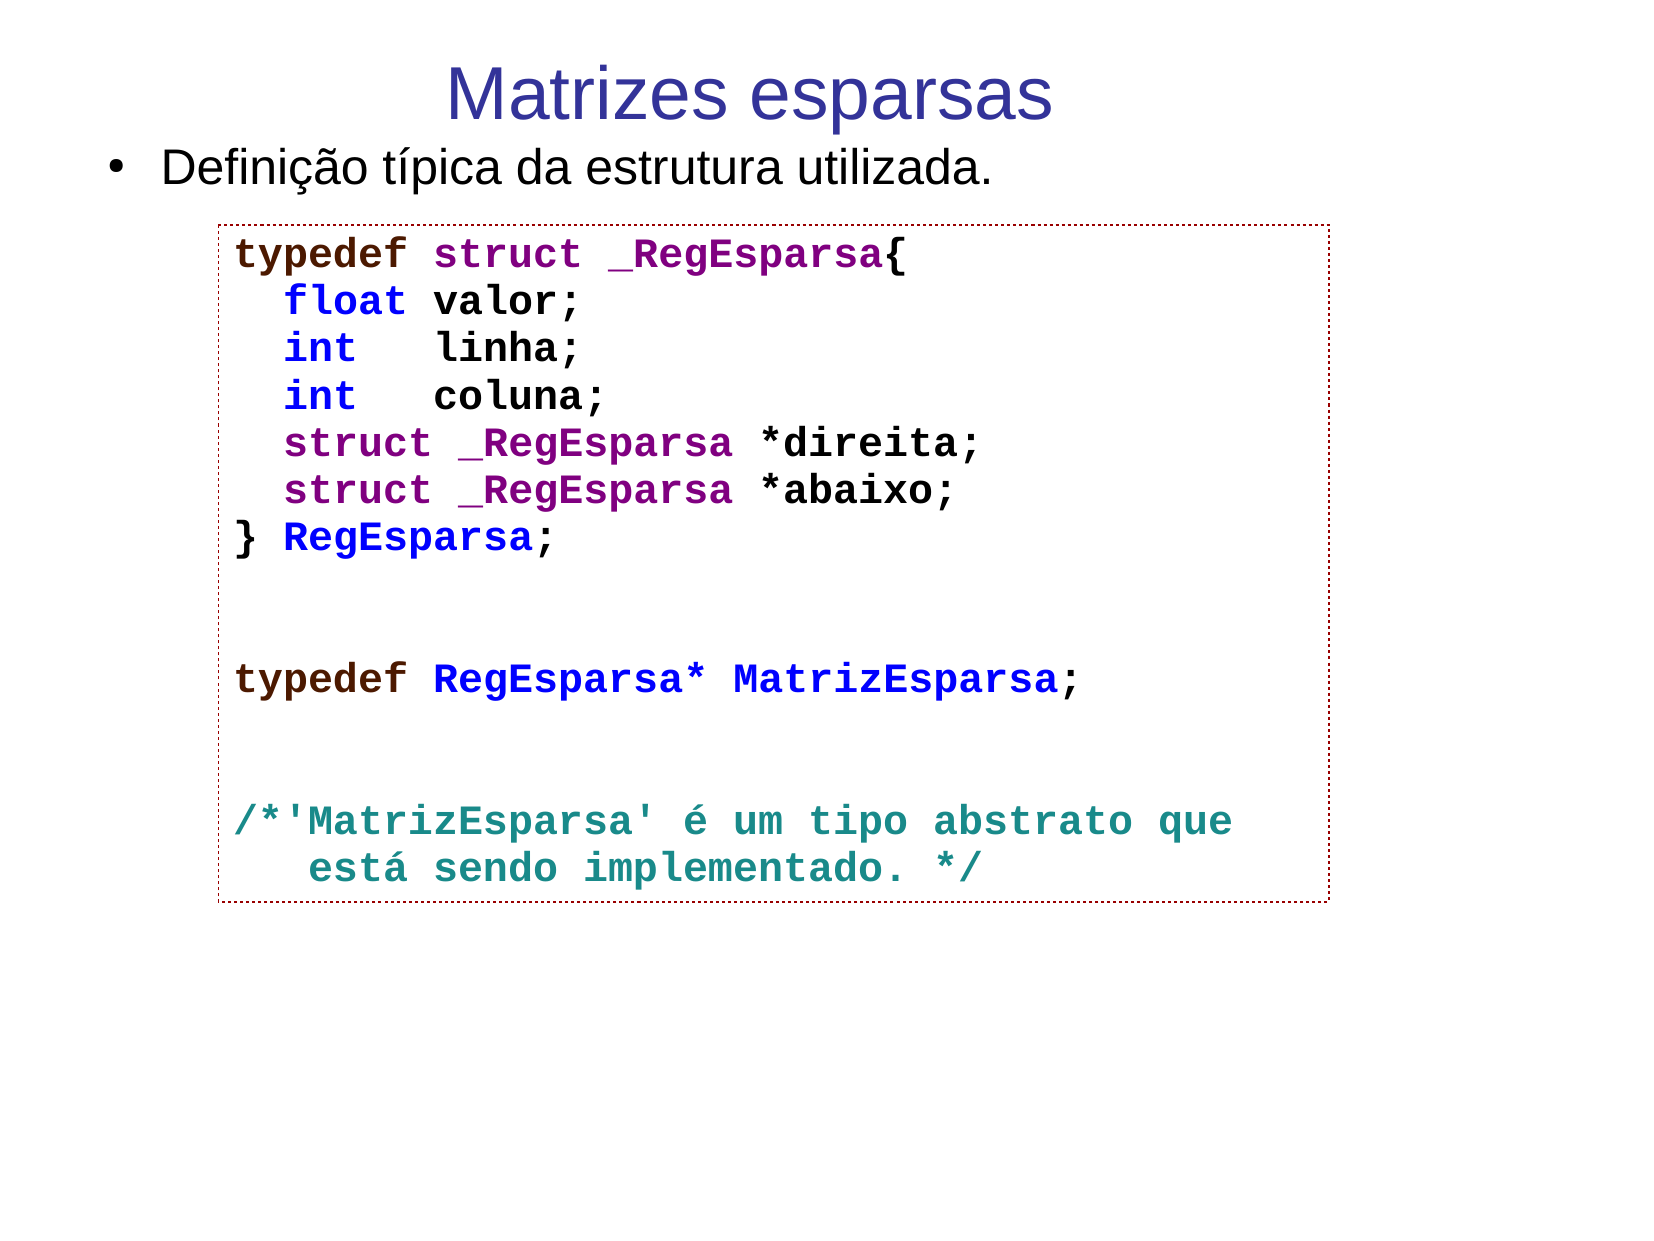

# Matrizes esparsas
Definição típica da estrutura utilizada.
typedef struct _RegEsparsa{
 float valor;
 int linha;
 int coluna;
 struct _RegEsparsa *direita;
 struct _RegEsparsa *abaixo;
} RegEsparsa;
typedef RegEsparsa* MatrizEsparsa;
/*'MatrizEsparsa' é um tipo abstrato que
 está sendo implementado. */